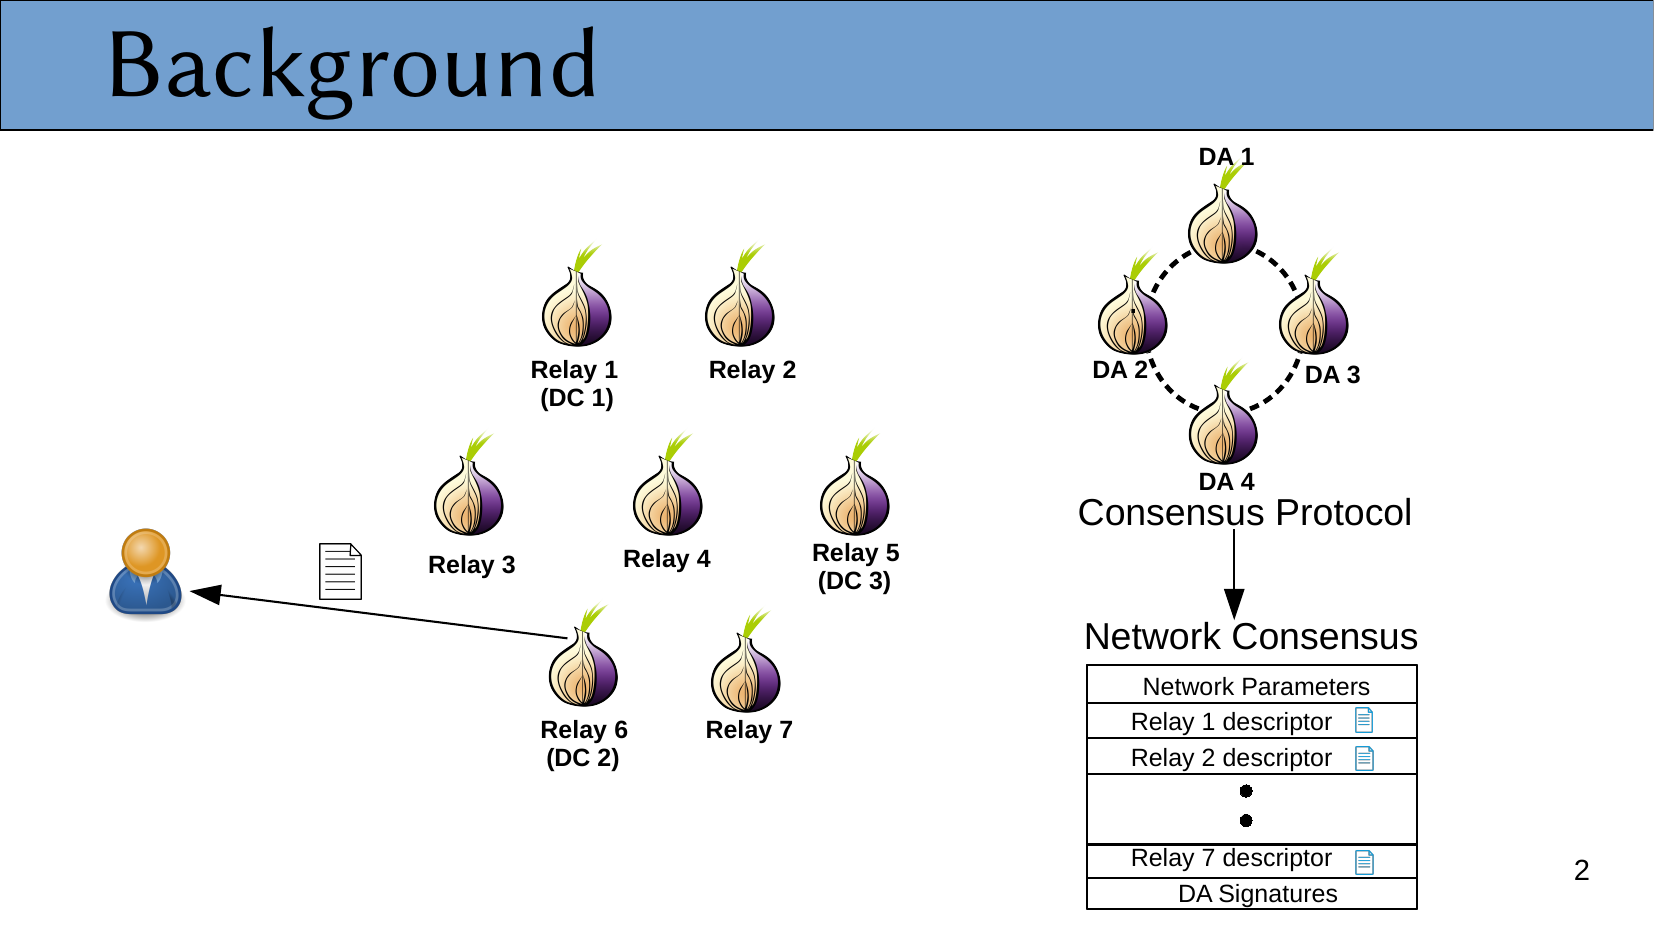

Background
DA 1
.
DA 2
Relay 1
Relay 2
DA 3
(DC 1)
DA 4
Consensus Protocol
Relay 5
Relay 4
Relay 3
(DC 3)
Network Consensus
Network Parameters
Relay 1 descriptor
Relay 6
Relay 7
Relay 2 descriptor
(DC 2)
Relay 7 descriptor
2
DA Signatures